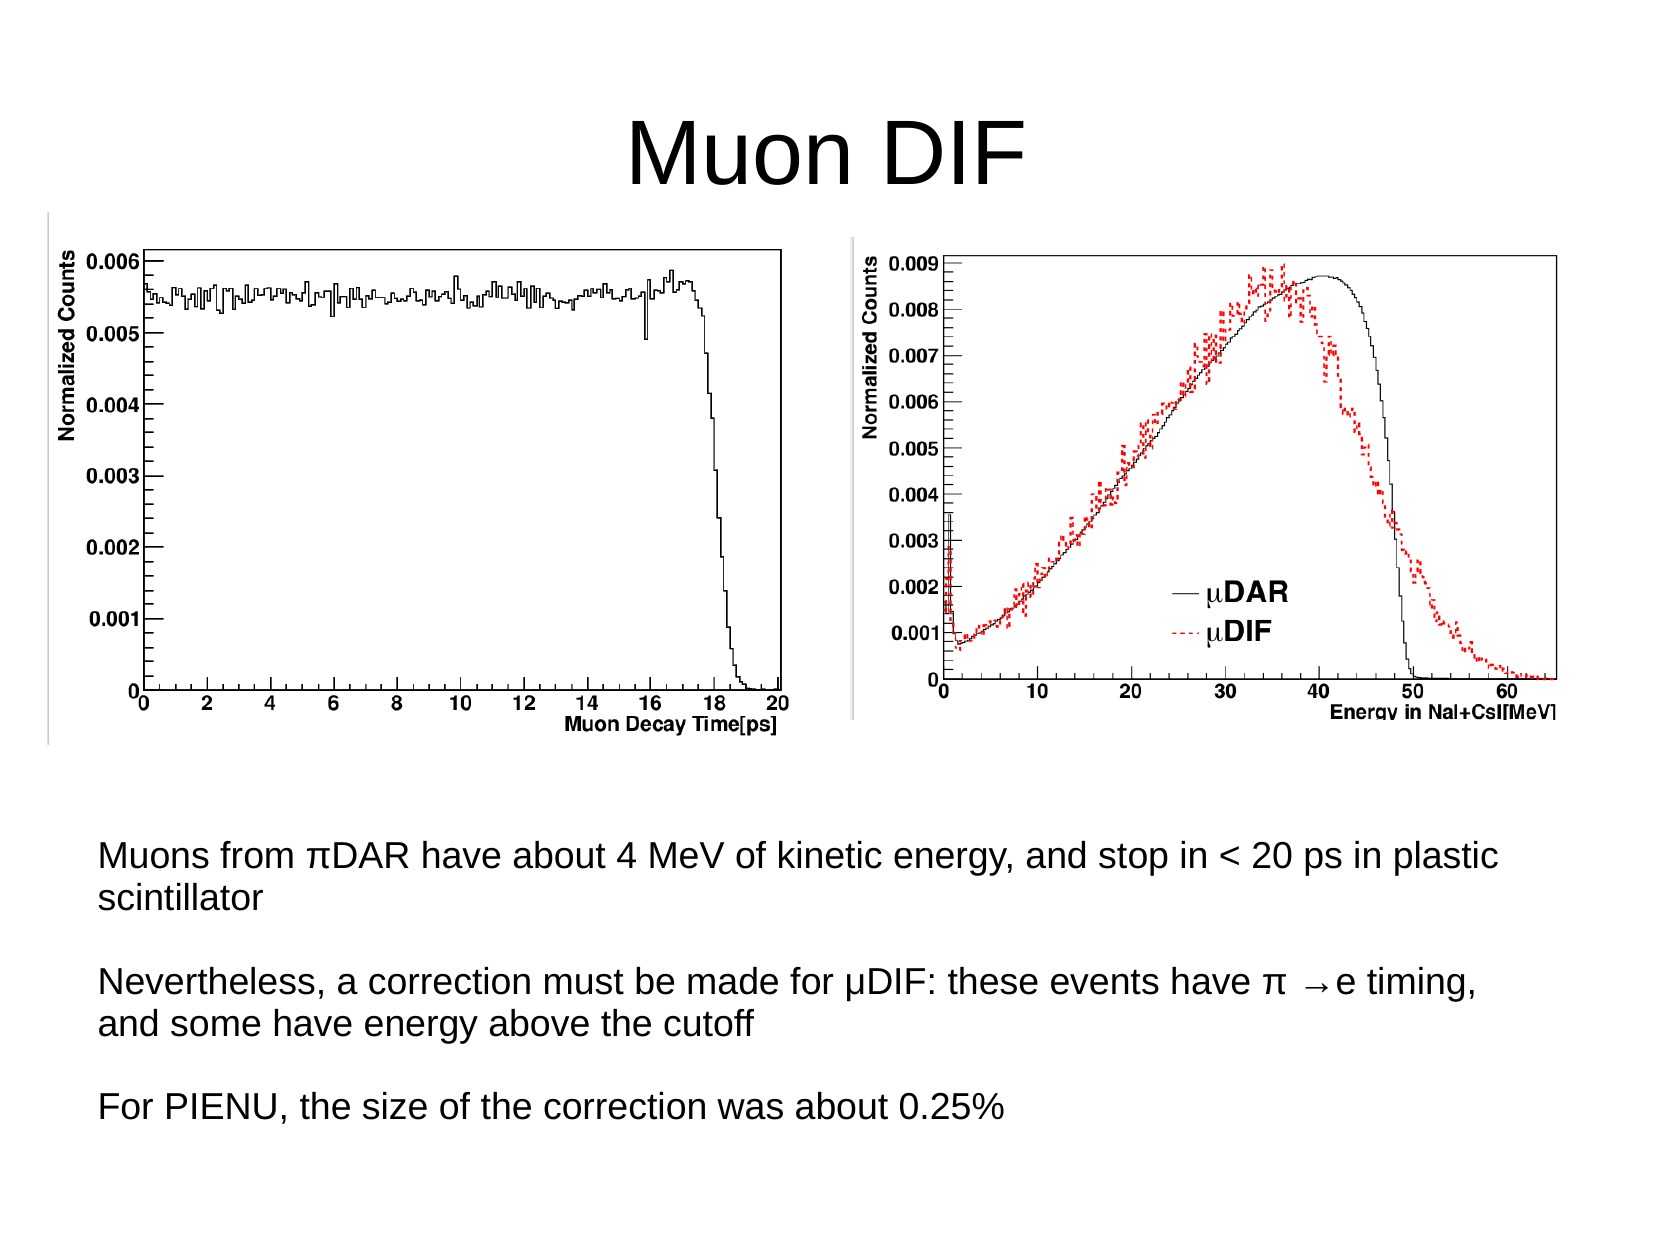

# Muon DIF
Muons from πDAR have about 4 MeV of kinetic energy, and stop in < 20 ps in plastic scintillator
Nevertheless, a correction must be made for μDIF: these events have π →e timing, and some have energy above the cutoff
For PIENU, the size of the correction was about 0.25%